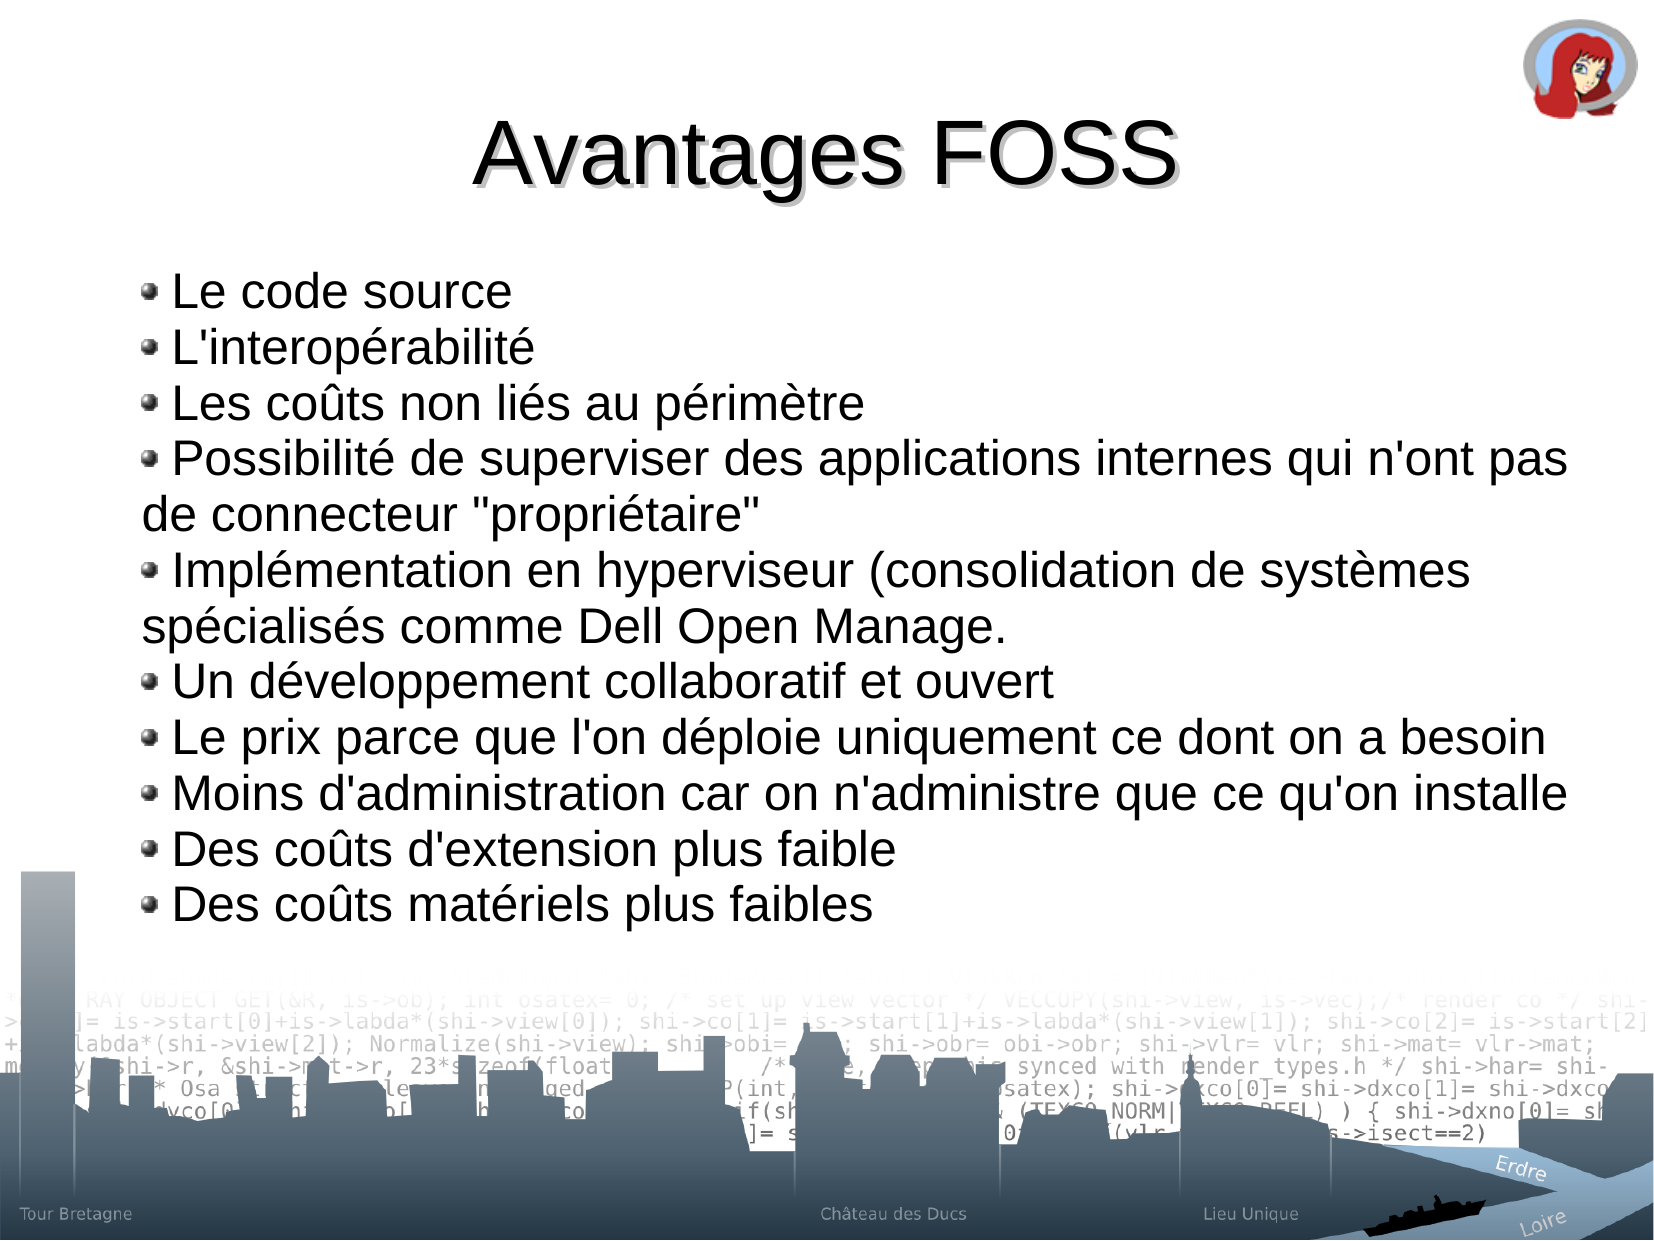

# Avantages FOSS
 Le code source
 L'interopérabilité
 Les coûts non liés au périmètre
 Possibilité de superviser des applications internes qui n'ont pas de connecteur "propriétaire"
 Implémentation en hyperviseur (consolidation de systèmes spécialisés comme Dell Open Manage.
 Un développement collaboratif et ouvert
 Le prix parce que l'on déploie uniquement ce dont on a besoin
 Moins d'administration car on n'administre que ce qu'on installe
 Des coûts d'extension plus faible
 Des coûts matériels plus faibles